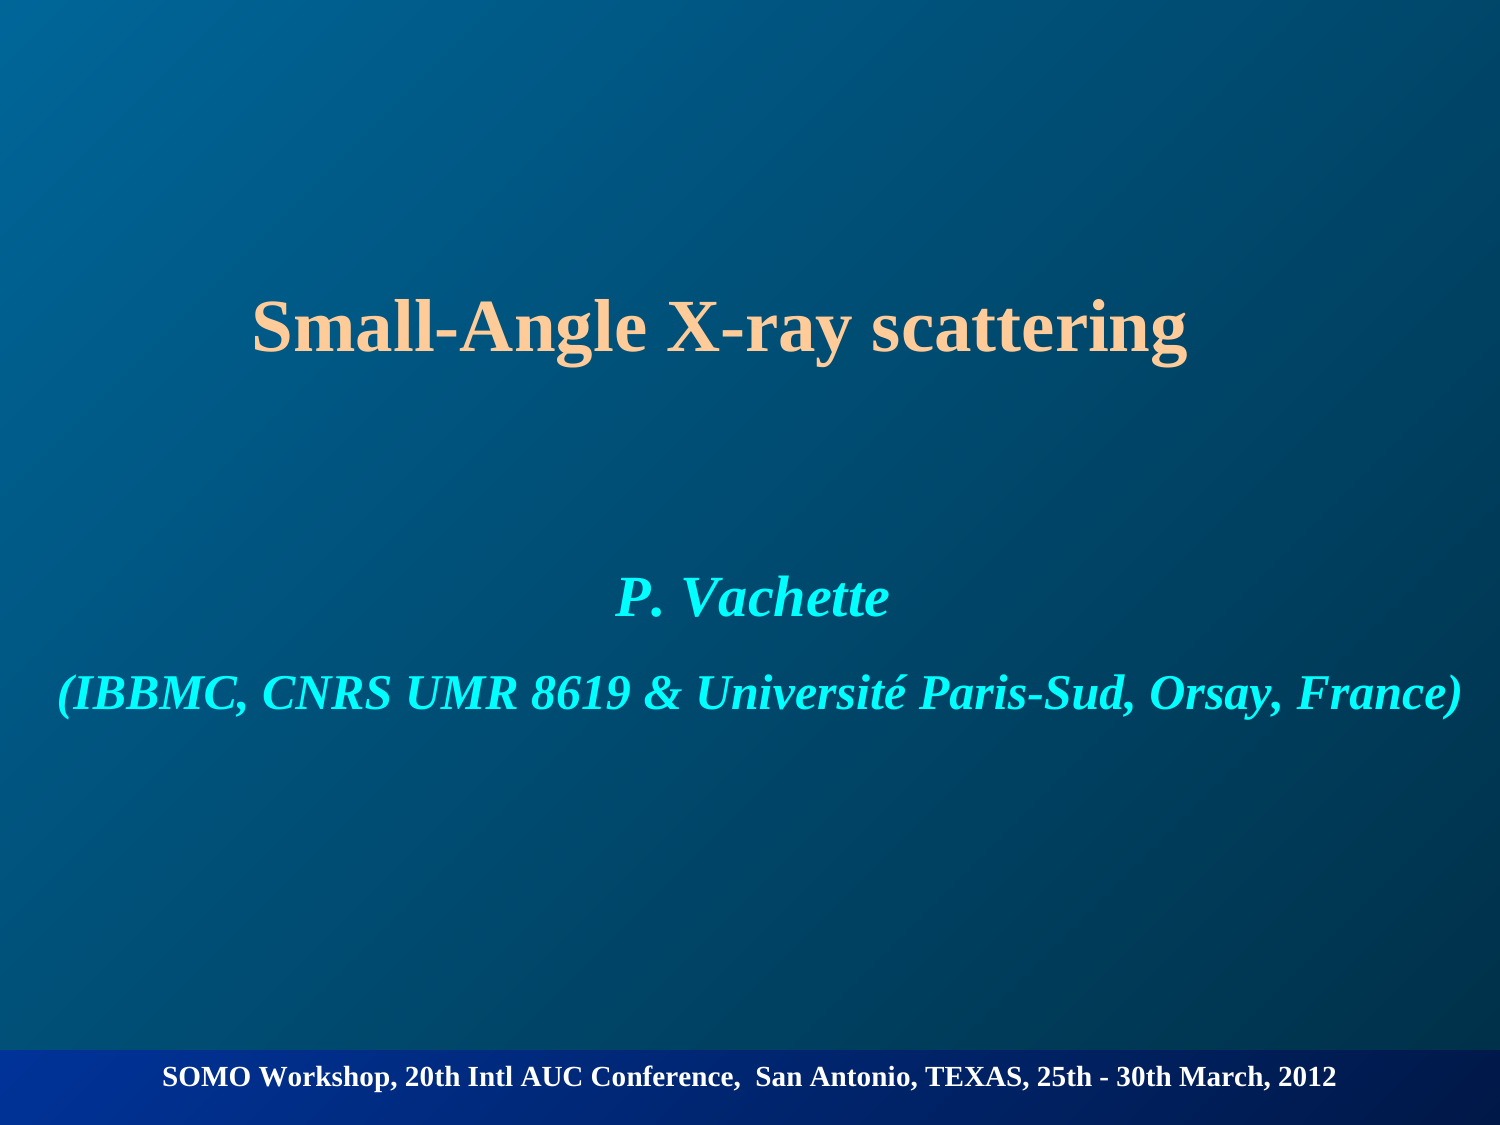

Small-Angle X-ray scattering
P. Vachette
(IBBMC, CNRS UMR 8619 & Université Paris-Sud, Orsay, France)
SOMO Workshop, 20th Intl AUC Conference, San Antonio, TEXAS, 25th - 30th March, 2012